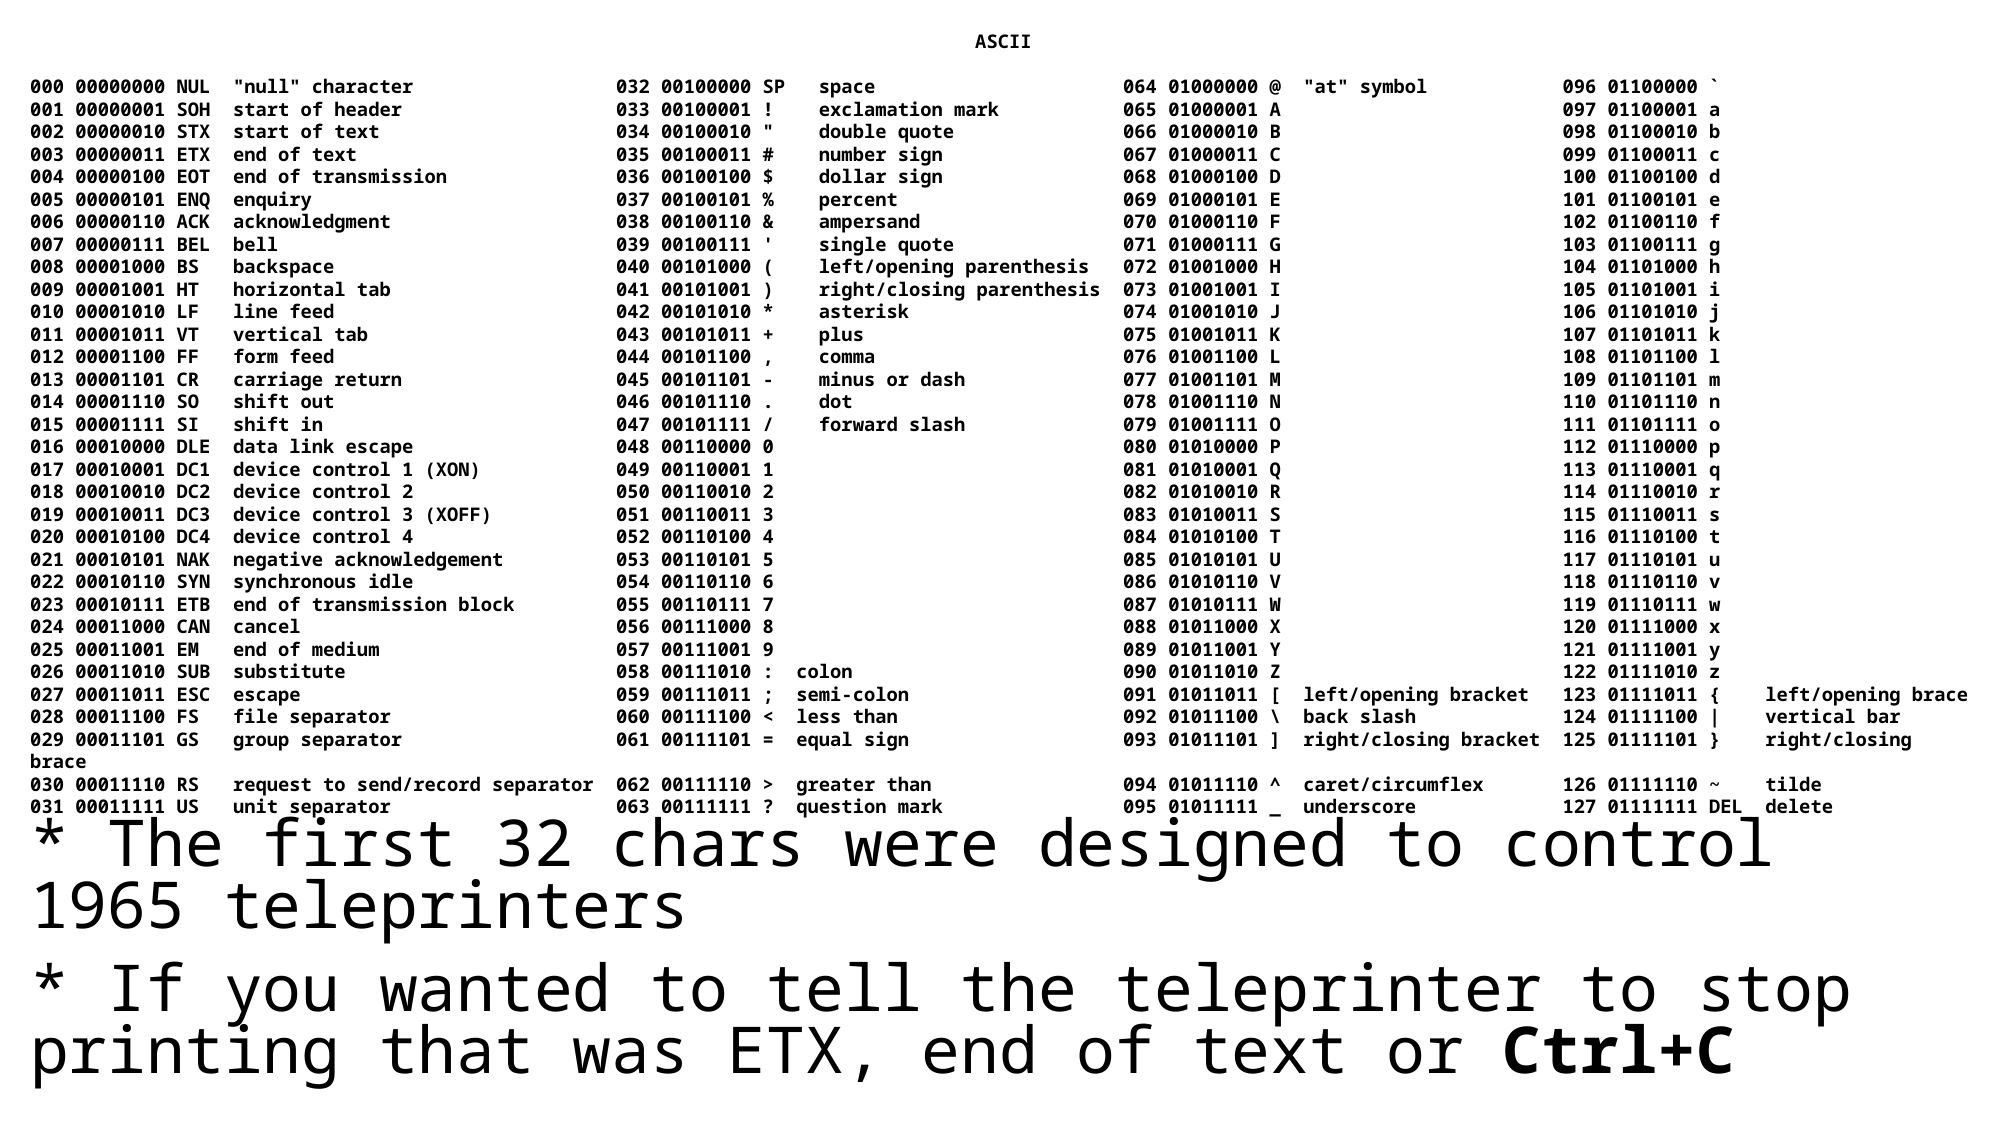

ASCII
000 00000000 NUL "null" character 032 00100000 SP space 064 01000000 @ "at" symbol 096 01100000 `
001 00000001 SOH start of header 033 00100001 ! exclamation mark 065 01000001 A 097 01100001 a
002 00000010 STX start of text 034 00100010 " double quote 066 01000010 B 098 01100010 b
003 00000011 ETX end of text 035 00100011 # number sign 067 01000011 C 099 01100011 c
004 00000100 EOT end of transmission 036 00100100 $ dollar sign 068 01000100 D 100 01100100 d
005 00000101 ENQ enquiry 037 00100101 % percent 069 01000101 E 101 01100101 e
006 00000110 ACK acknowledgment 038 00100110 & ampersand 070 01000110 F 102 01100110 f
007 00000111 BEL bell 039 00100111 ' single quote 071 01000111 G 103 01100111 g
008 00001000 BS backspace 040 00101000 ( left/opening parenthesis 072 01001000 H 104 01101000 h
009 00001001 HT horizontal tab 041 00101001 ) right/closing parenthesis 073 01001001 I 105 01101001 i
010 00001010 LF line feed 042 00101010 * asterisk 074 01001010 J 106 01101010 j
011 00001011 VT vertical tab 043 00101011 + plus 075 01001011 K 107 01101011 k
012 00001100 FF form feed 044 00101100 , comma 076 01001100 L 108 01101100 l
013 00001101 CR carriage return 045 00101101 - minus or dash 077 01001101 M 109 01101101 m
014 00001110 SO shift out 046 00101110 . dot 078 01001110 N 110 01101110 n
015 00001111 SI shift in 047 00101111 / forward slash 079 01001111 O 111 01101111 o
016 00010000 DLE data link escape 048 00110000 0 080 01010000 P 112 01110000 p
017 00010001 DC1 device control 1 (XON) 049 00110001 1 081 01010001 Q 113 01110001 q
018 00010010 DC2 device control 2 050 00110010 2 082 01010010 R 114 01110010 r
019 00010011 DC3 device control 3 (XOFF) 051 00110011 3 083 01010011 S 115 01110011 s
020 00010100 DC4 device control 4 052 00110100 4 084 01010100 T 116 01110100 t
021 00010101 NAK negative acknowledgement 053 00110101 5 085 01010101 U 117 01110101 u
022 00010110 SYN synchronous idle 054 00110110 6 086 01010110 V 118 01110110 v
023 00010111 ETB end of transmission block 055 00110111 7 087 01010111 W 119 01110111 w
024 00011000 CAN cancel 056 00111000 8 088 01011000 X 120 01111000 x
025 00011001 EM end of medium 057 00111001 9 089 01011001 Y 121 01111001 y
026 00011010 SUB substitute 058 00111010 : colon 090 01011010 Z 122 01111010 z
027 00011011 ESC escape 059 00111011 ; semi-colon 091 01011011 [ left/opening bracket 123 01111011 { left/opening brace
028 00011100 FS file separator 060 00111100 < less than 092 01011100 \ back slash 124 01111100 | vertical bar
029 00011101 GS group separator 061 00111101 = equal sign 093 01011101 ] right/closing bracket 125 01111101 } right/closing brace
030 00011110 RS request to send/record separator 062 00111110 > greater than 094 01011110 ^ caret/circumflex 126 01111110 ~ tilde
031 00011111 US unit separator 063 00111111 ? question mark 095 01011111 _ underscore 127 01111111 DEL delete
# * The first 32 chars were designed to control 1965 teleprinters
* If you wanted to tell the teleprinter to stop printing that was ETX, end of text or Ctrl+C